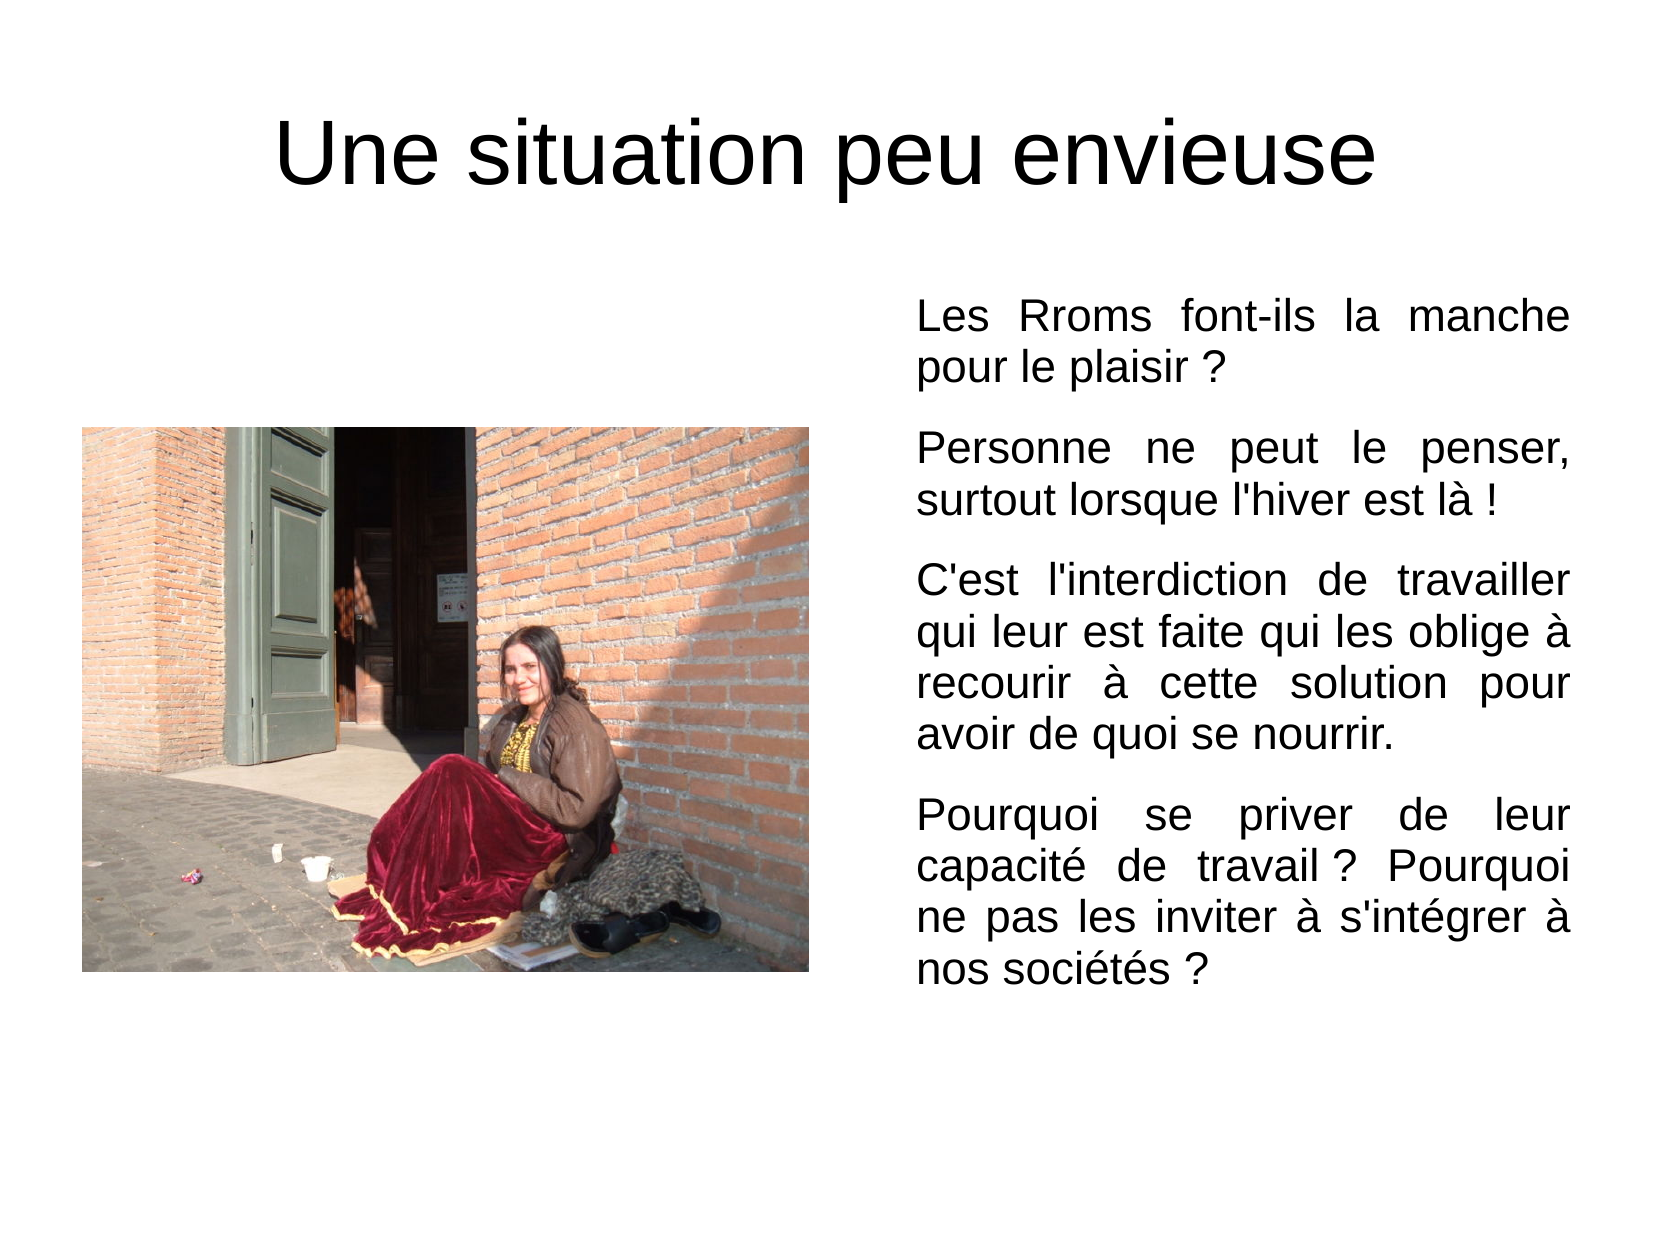

# Une situation peu envieuse
Les Rroms font-ils la manche pour le plaisir ?
Personne ne peut le penser, surtout lorsque l'hiver est là !
C'est l'interdiction de travailler qui leur est faite qui les oblige à recourir à cette solution pour avoir de quoi se nourrir.
Pourquoi se priver de leur capacité de travail ? Pourquoi ne pas les inviter à s'intégrer à nos sociétés ?